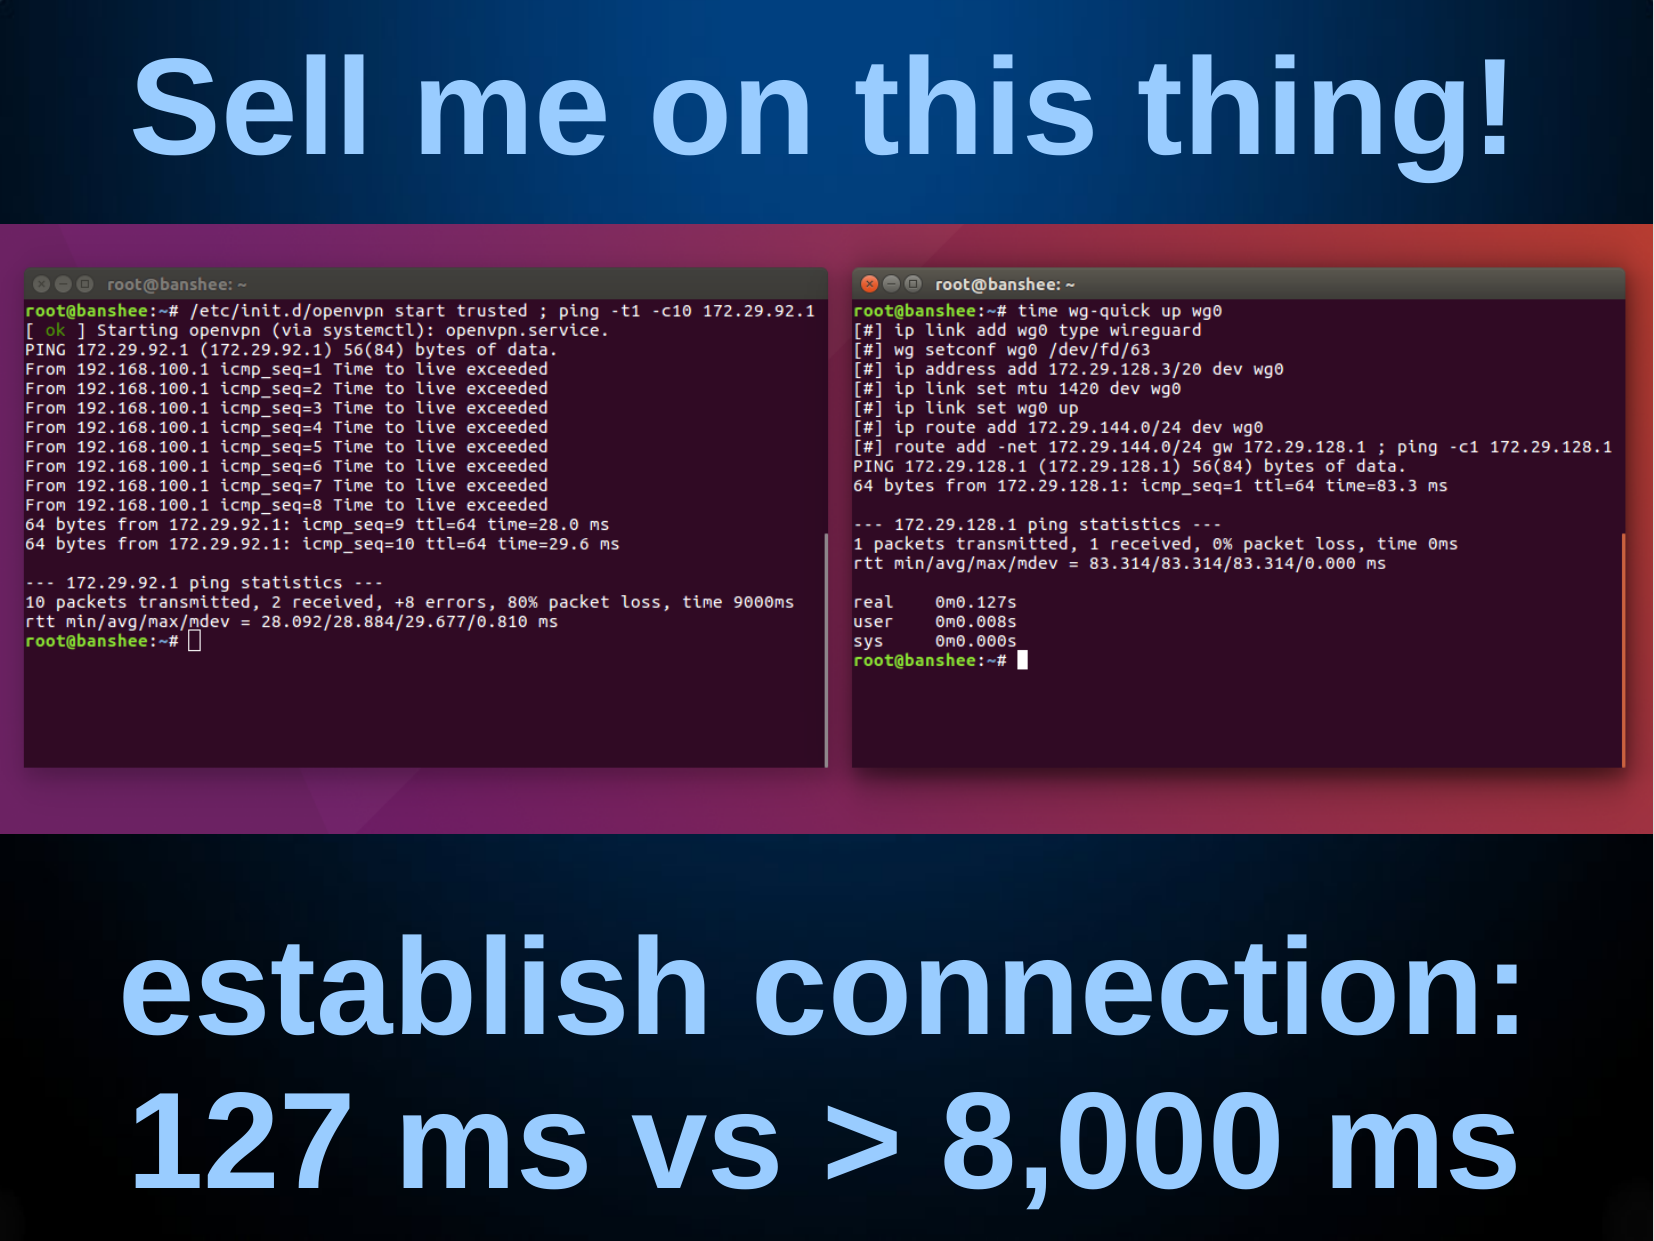

# Sell me on this thing!
establish connection:
127 ms vs > 8,000 ms